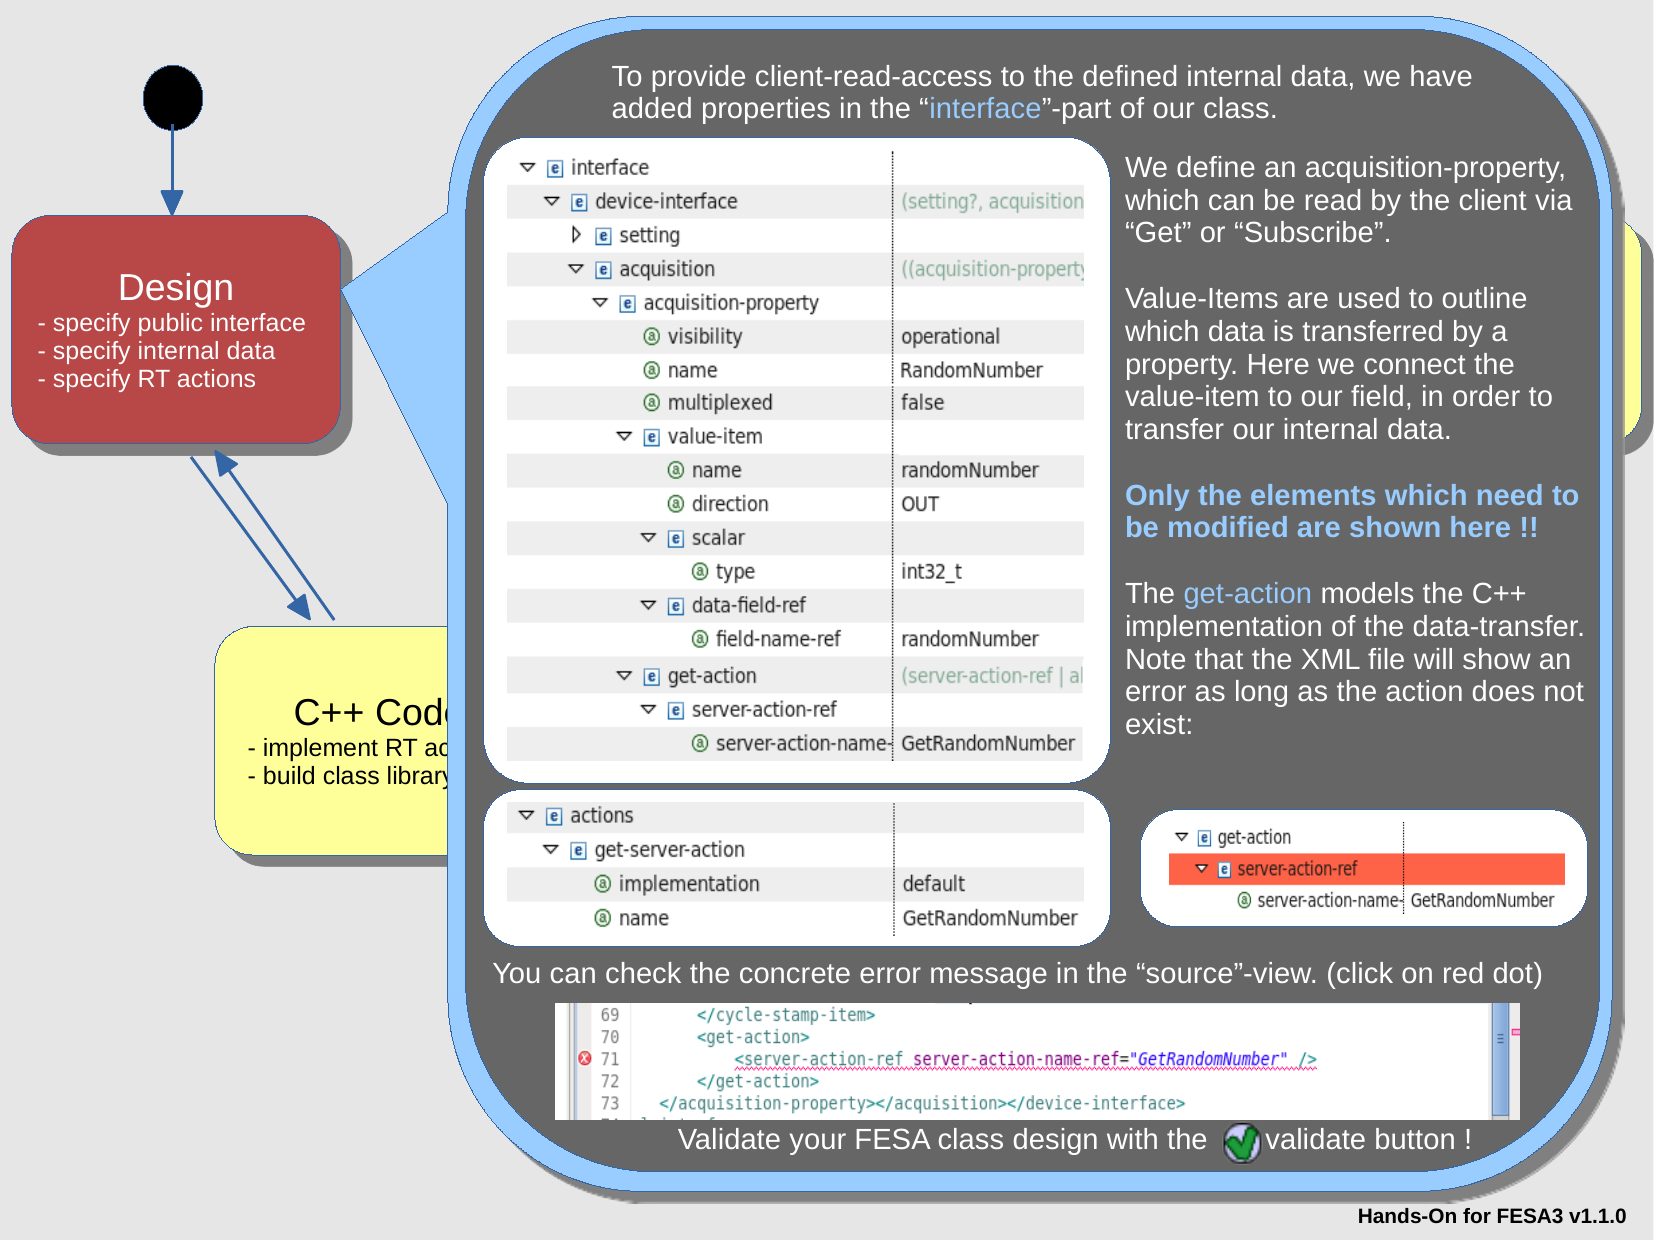

To provide client-read-access to the defined internal data, we have added properties in the “interface”-part of our class.
We define an acquisition-property, which can be read by the client via “Get” or “Subscribe”.
Value-Items are used to outline which data is transferred by a property. Here we connect the value-item to our field, in order to transfer our internal data.
Only the elements which need to be modified are shown here !!
The get-action models the C++ implementation of the data-transfer. Note that the XML file will show an error as long as the action does not exist:
Design
- specify public interface
- specify internal data
- specify RT actions
You can check the concrete error message in the “source”-view. (click on red dot)
Validate your FESA class design with the validate button !